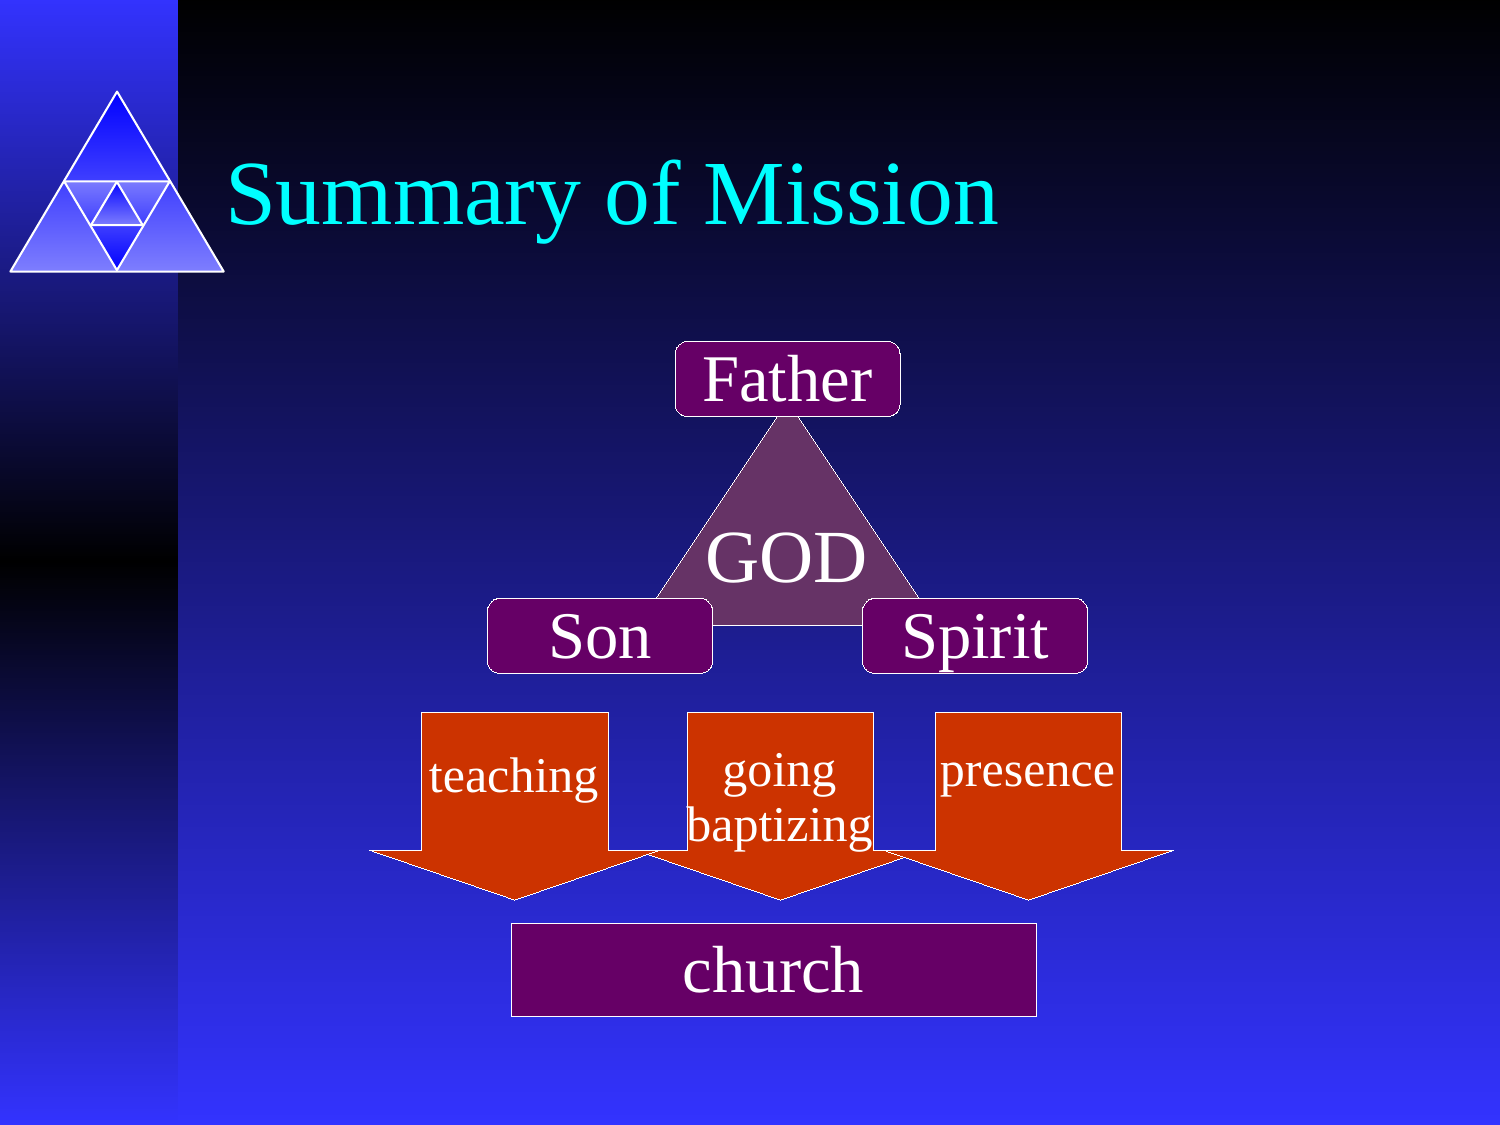

# Summary of Mission
Father
GOD
Son
Spirit
going
baptizing
presence
teaching
church